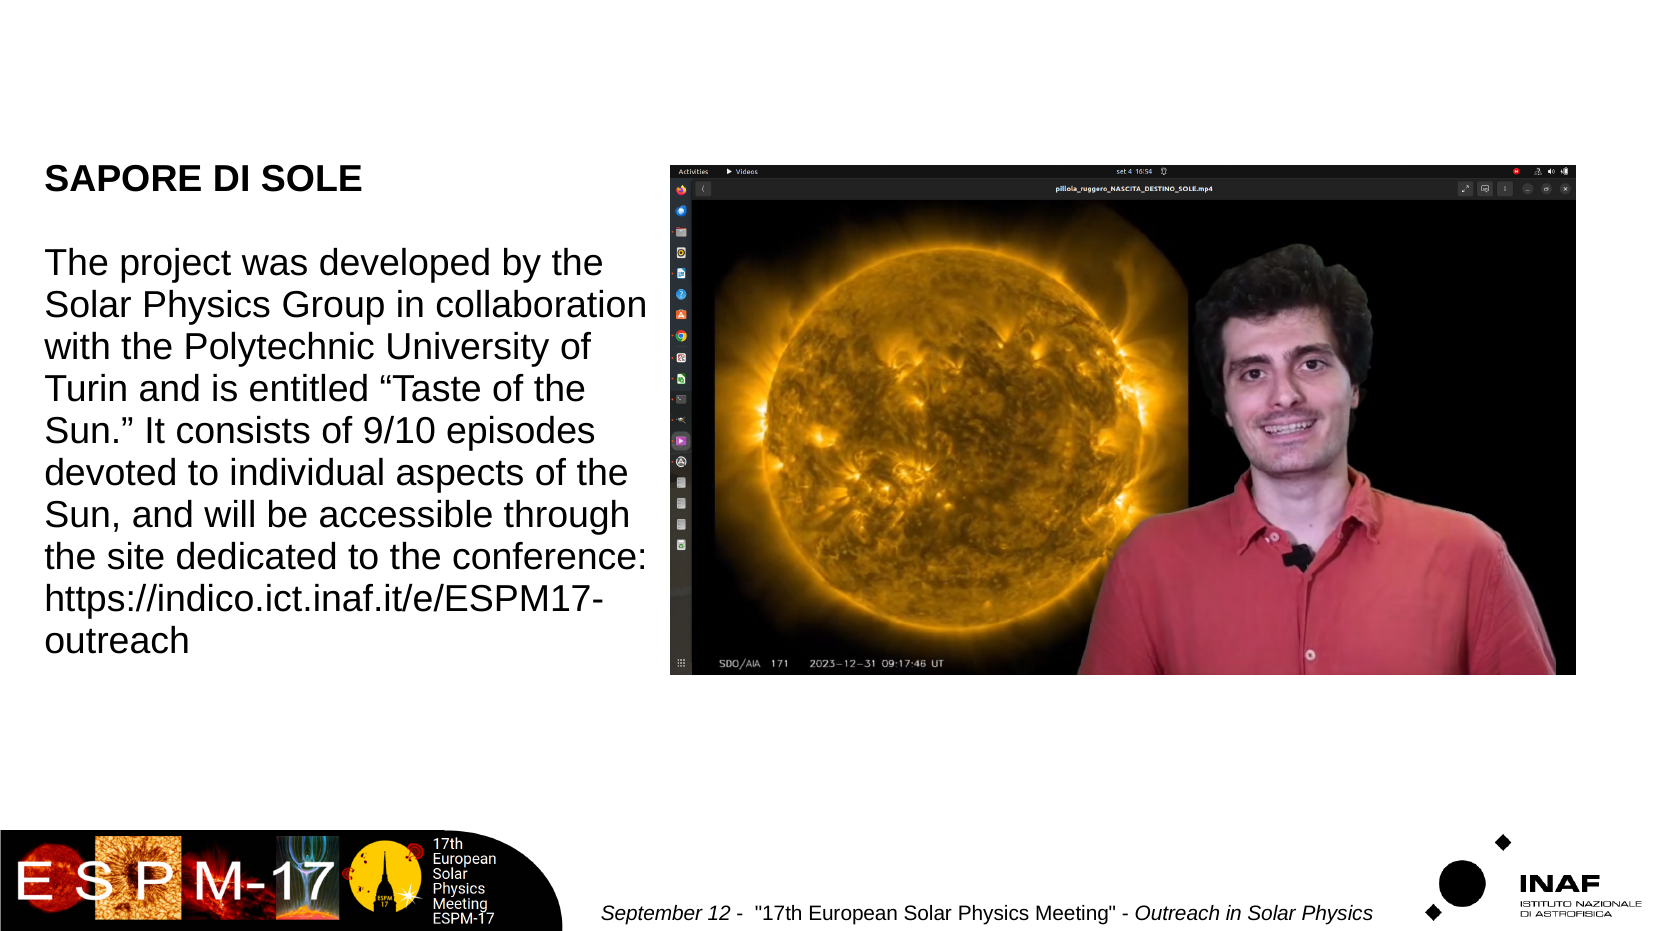

SAPORE DI SOLE
The project was developed by the
Solar Physics Group in collaboration
with the Polytechnic University of
Turin and is entitled “Taste of the
Sun.” It consists of 9/10 episodes
devoted to individual aspects of the
Sun, and will be accessible through
the site dedicated to the conference:
https://indico.ict.inaf.it/e/ESPM17-outreach
September 12 - "17th European Solar Physics Meeting" - Outreach in Solar Physics